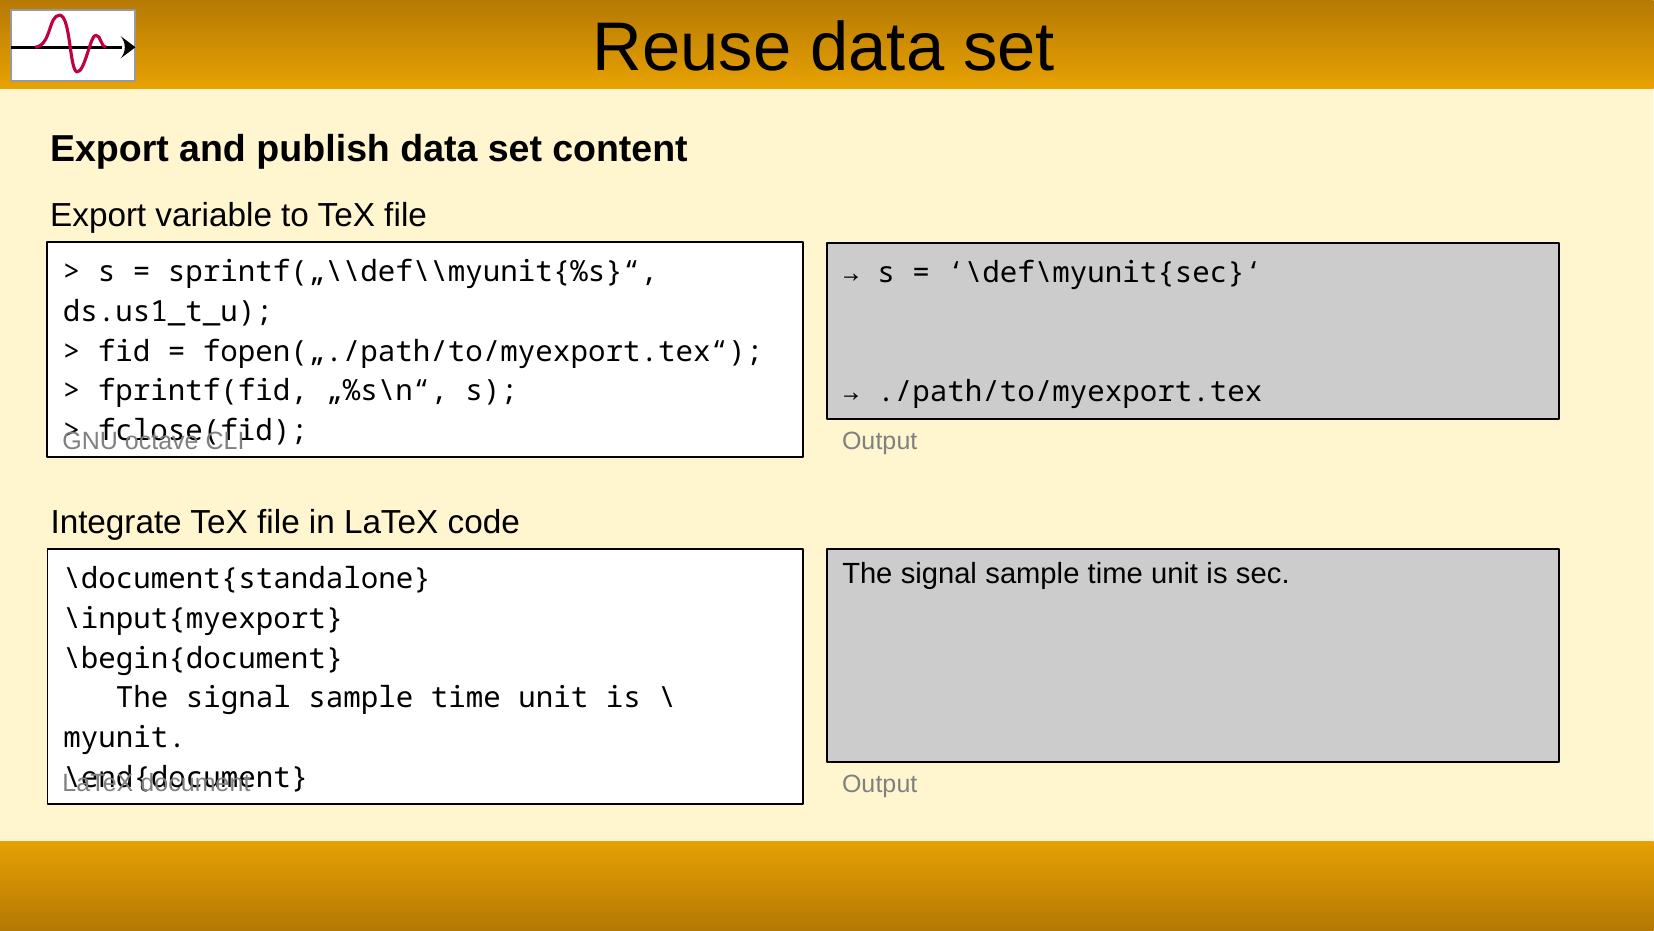

# Reuse data set
Export and publish data set content
Export variable to TeX file
> s = sprintf(„\\def\\myunit{%s}“, ds.us1_t_u);
> fid = fopen(„./path/to/myexport.tex“);
> fprintf(fid, „%s\n“, s);
> fclose(fid);
→ s = ‘\def\myunit{sec}‘
→ ./path/to/myexport.tex
GNU octave CLI
Output
Integrate TeX file in LaTeX code
\document{standalone}
\input{myexport}
\begin{document}
 The signal sample time unit is \myunit.
\end{document}
The signal sample time unit is sec.
LaTeX document
Output